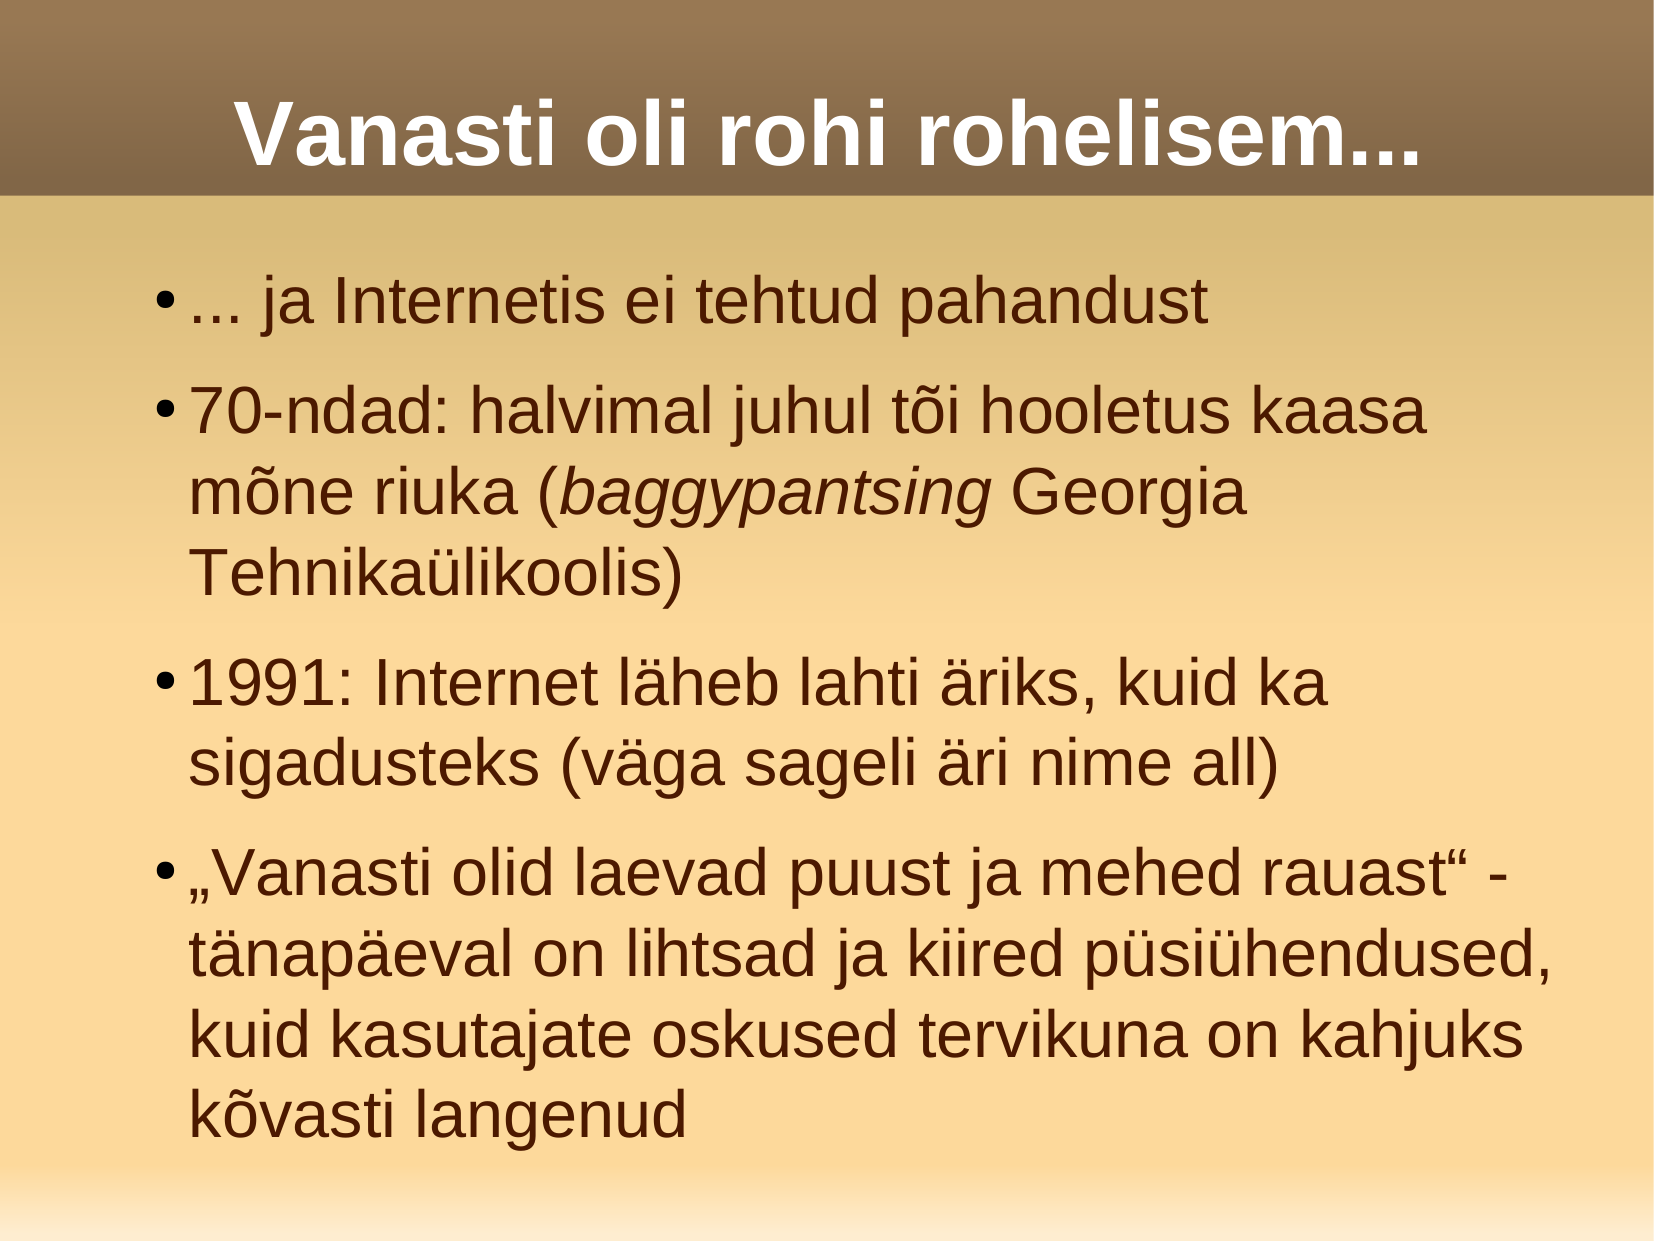

# Vanasti oli rohi rohelisem...
... ja Internetis ei tehtud pahandust
70-ndad: halvimal juhul tõi hooletus kaasa mõne riuka (baggypantsing Georgia Tehnikaülikoolis)
1991: Internet läheb lahti äriks, kuid ka sigadusteks (väga sageli äri nime all)
„Vanasti olid laevad puust ja mehed rauast“ - tänapäeval on lihtsad ja kiired püsiühendused, kuid kasutajate oskused tervikuna on kahjuks kõvasti langenud